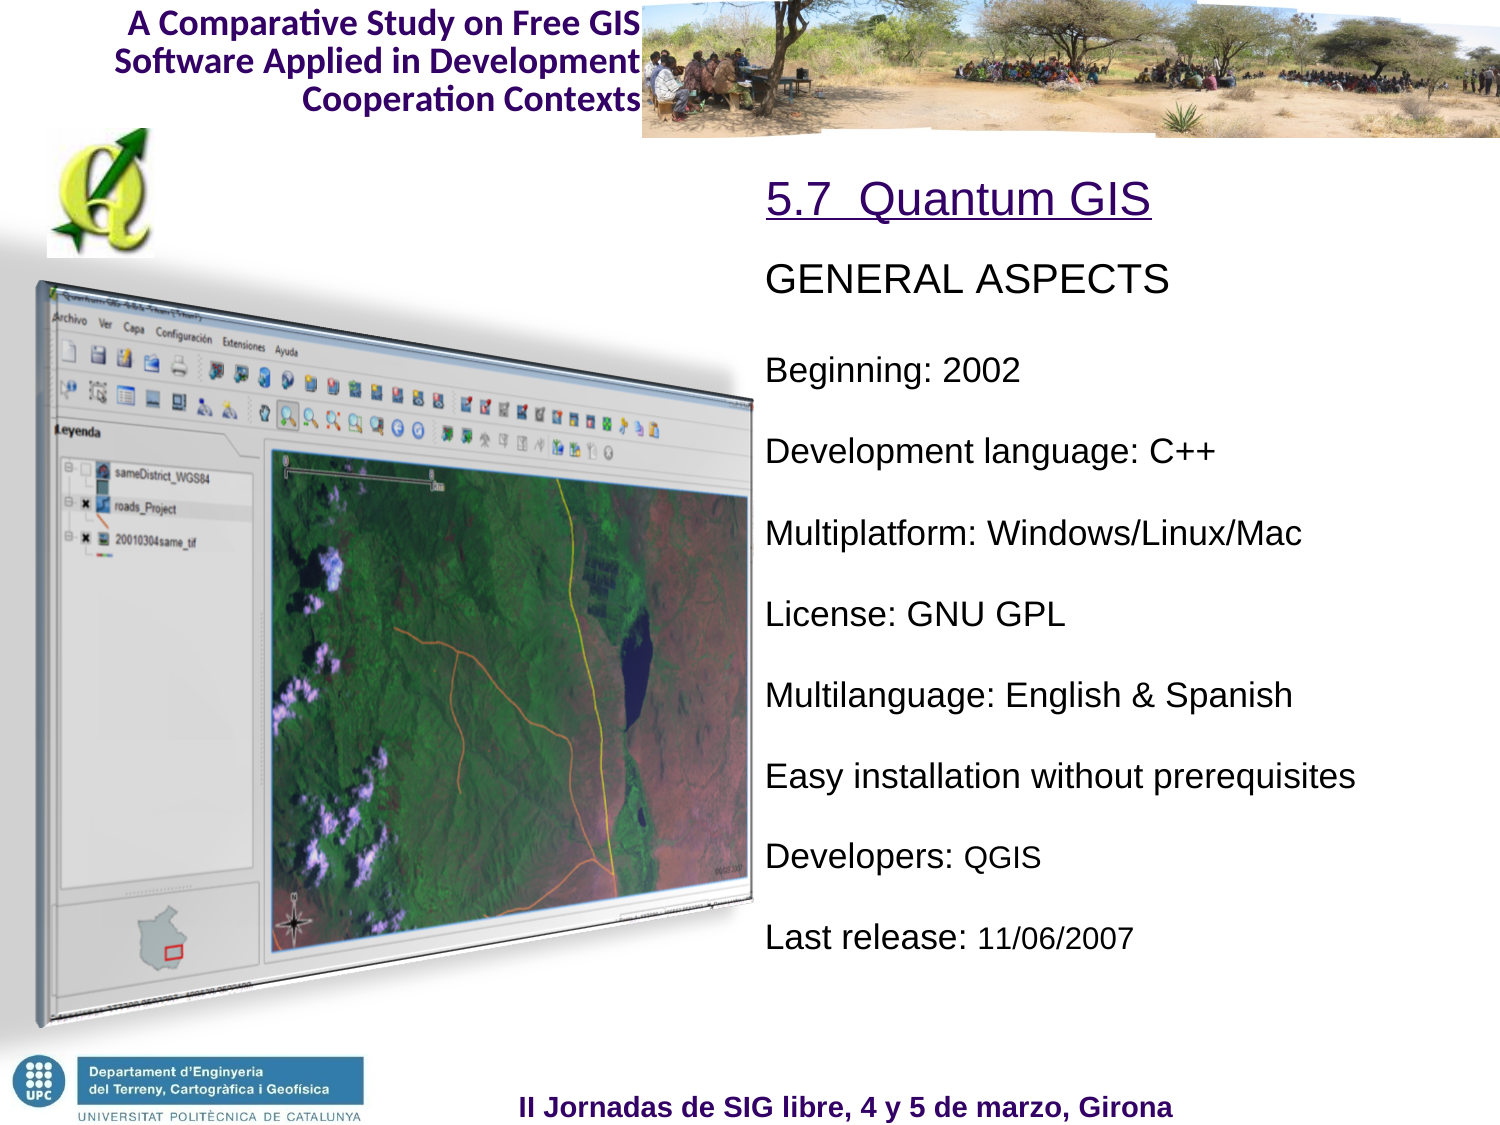

# 5.7 Quantum GIS
GENERAL ASPECTS
Beginning: 2002
Development language: C++
Multiplatform: Windows/Linux/Mac
License: GNU GPL
Multilanguage: English & Spanish
Easy installation without prerequisites
Developers: QGIS
Last release: 11/06/2007
II Jornadas de SIG libre, 4 y 5 de marzo, Girona